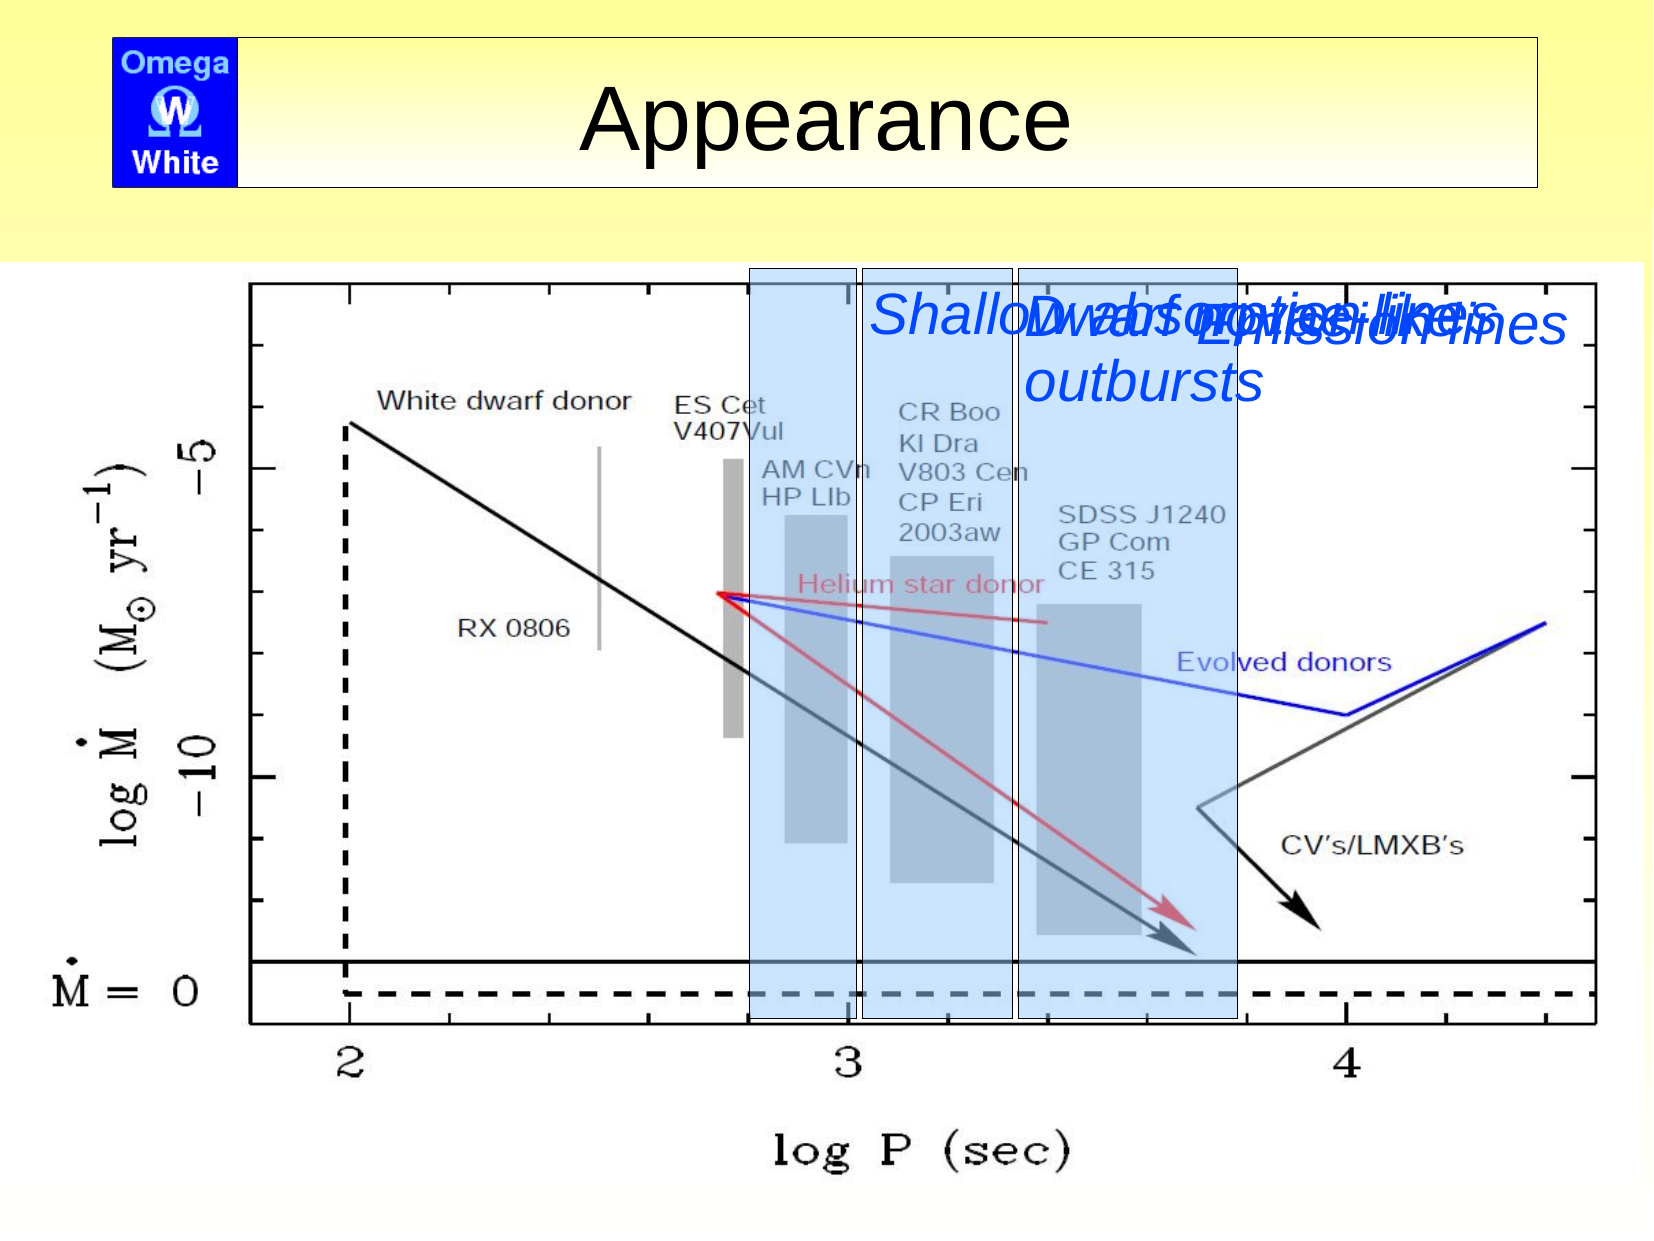

# Appearance
Shallow absorption lines
Dwarf novae-like
outbursts
Emission lines